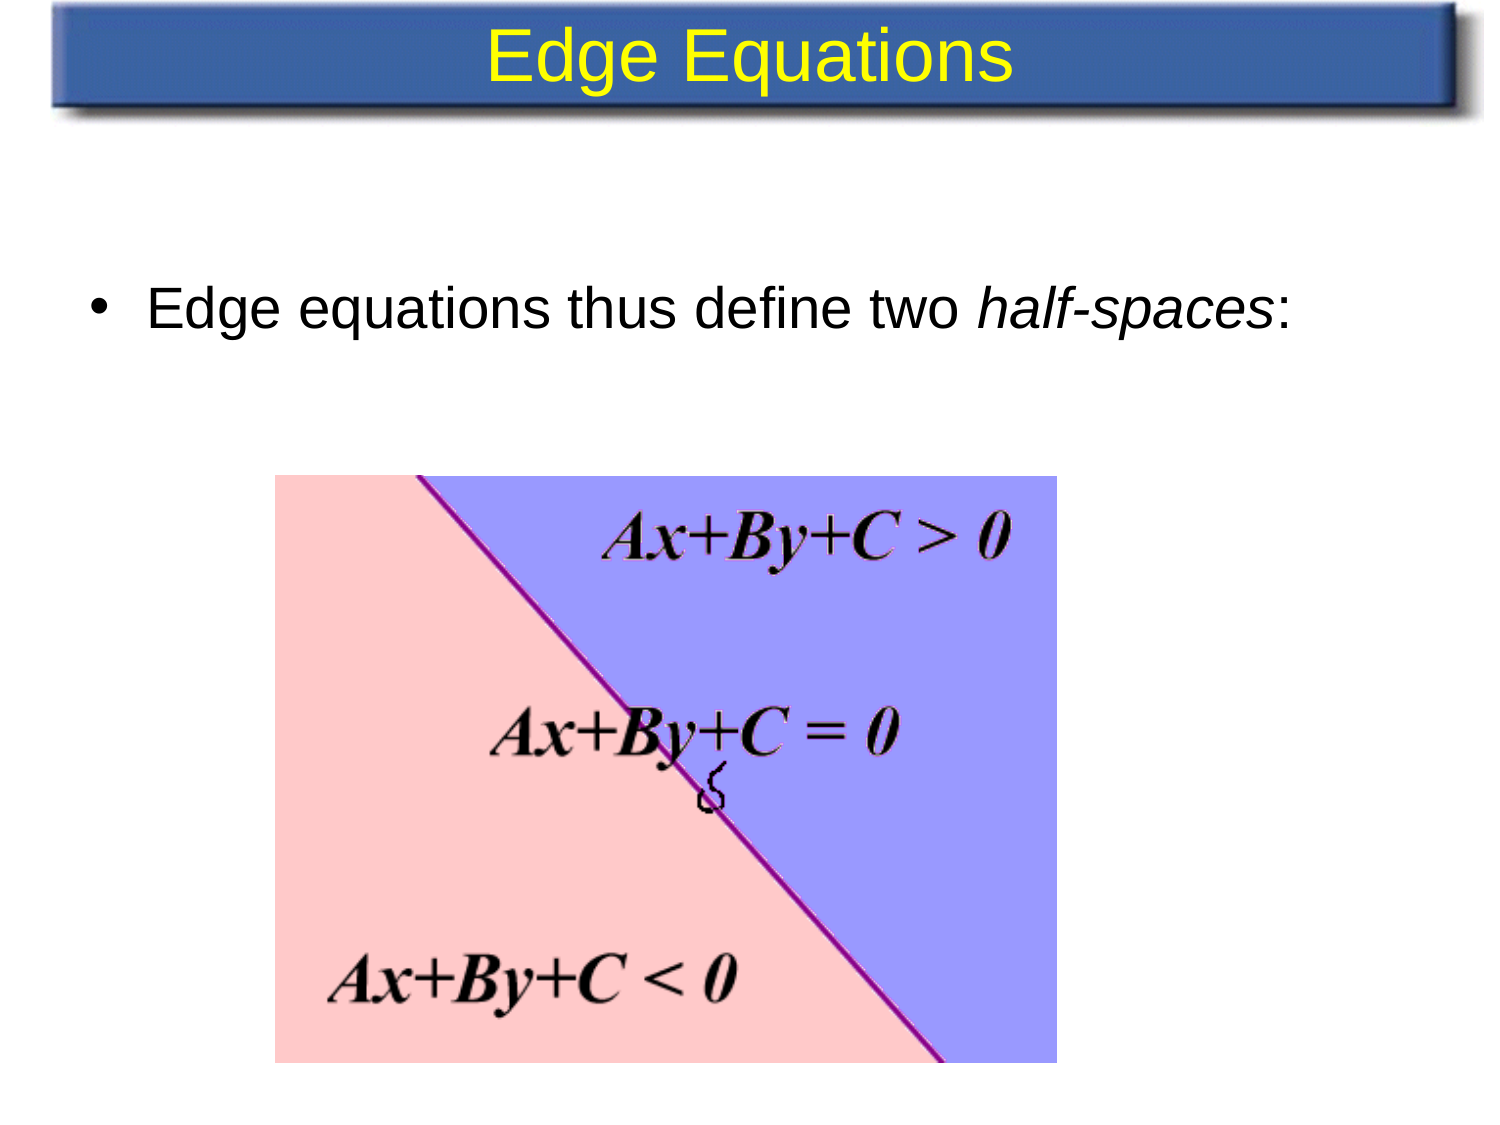

# Edge Equations
Edge equations thus define two half-spaces: